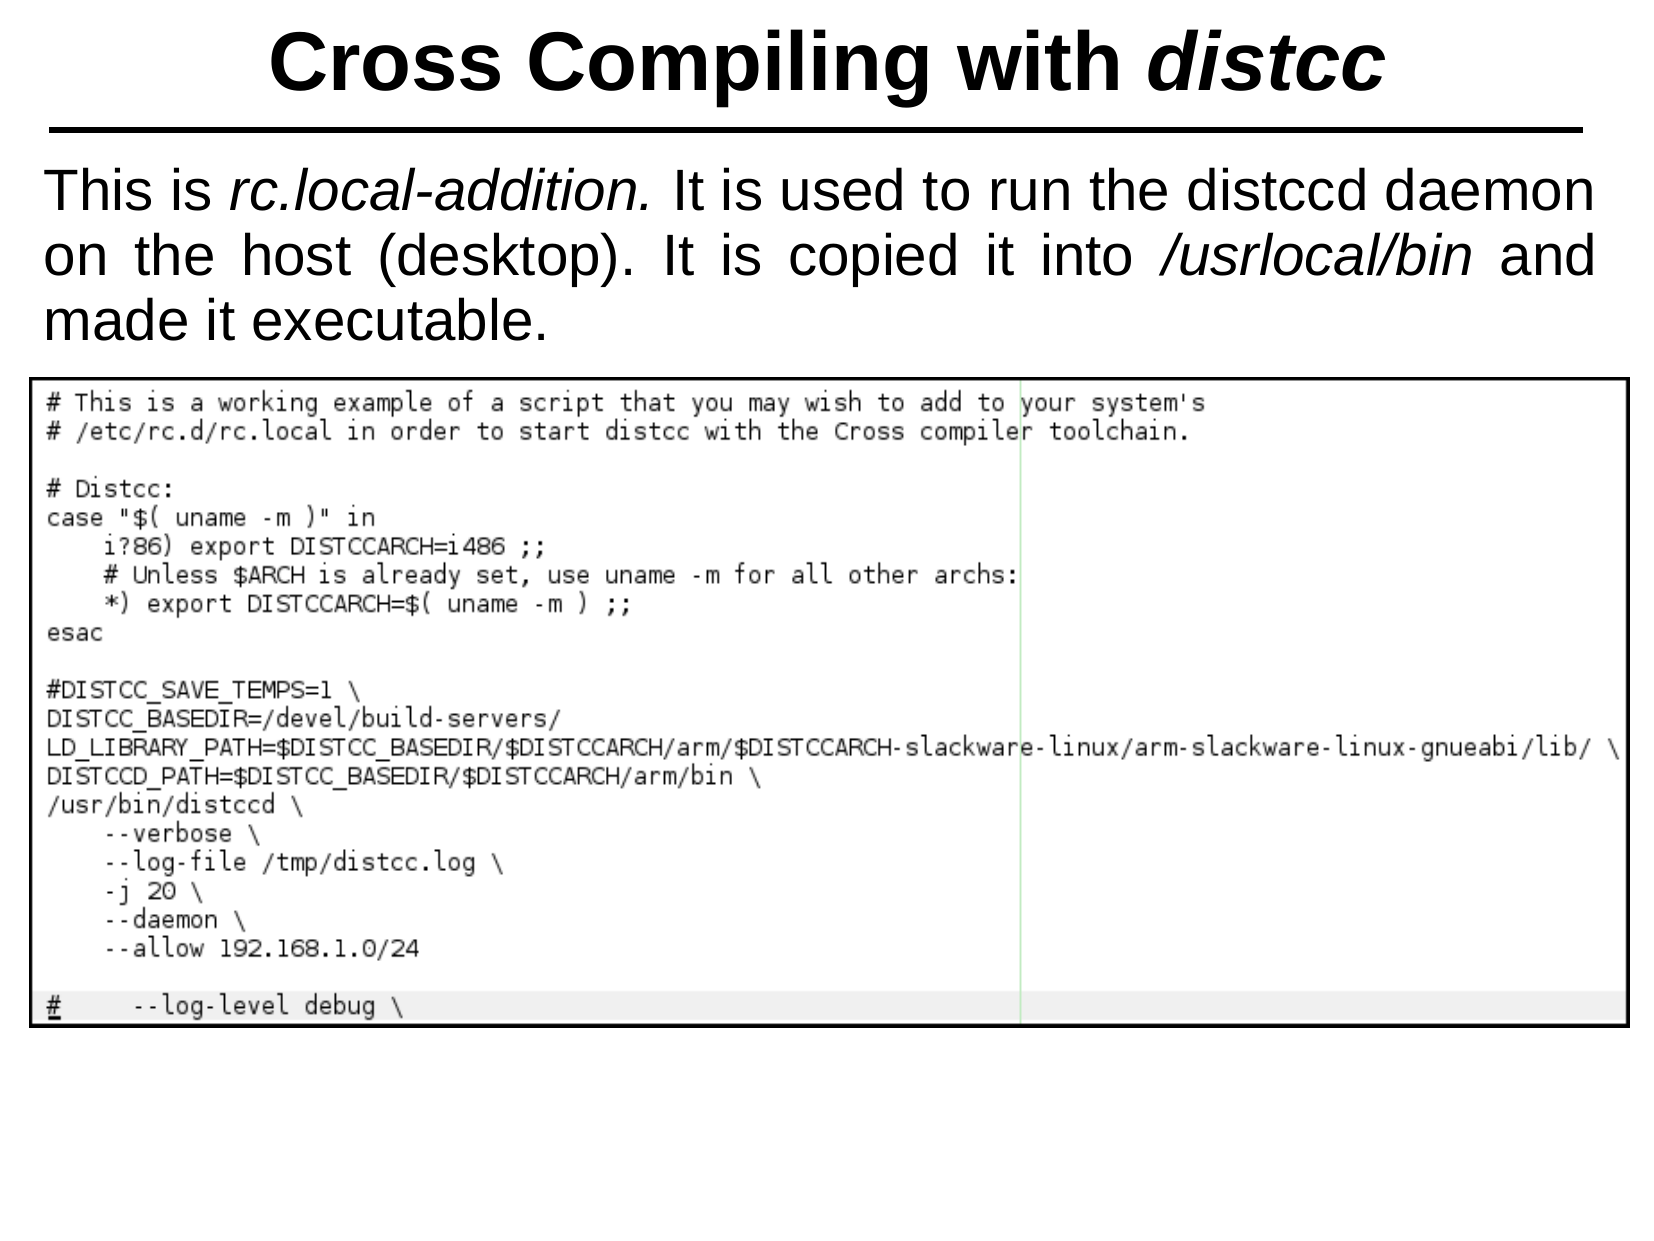

Cross Compiling with distcc
This is rc.local-addition. It is used to run the distccd daemon on the host (desktop). It is copied it into /usrlocal/bin and made it executable.